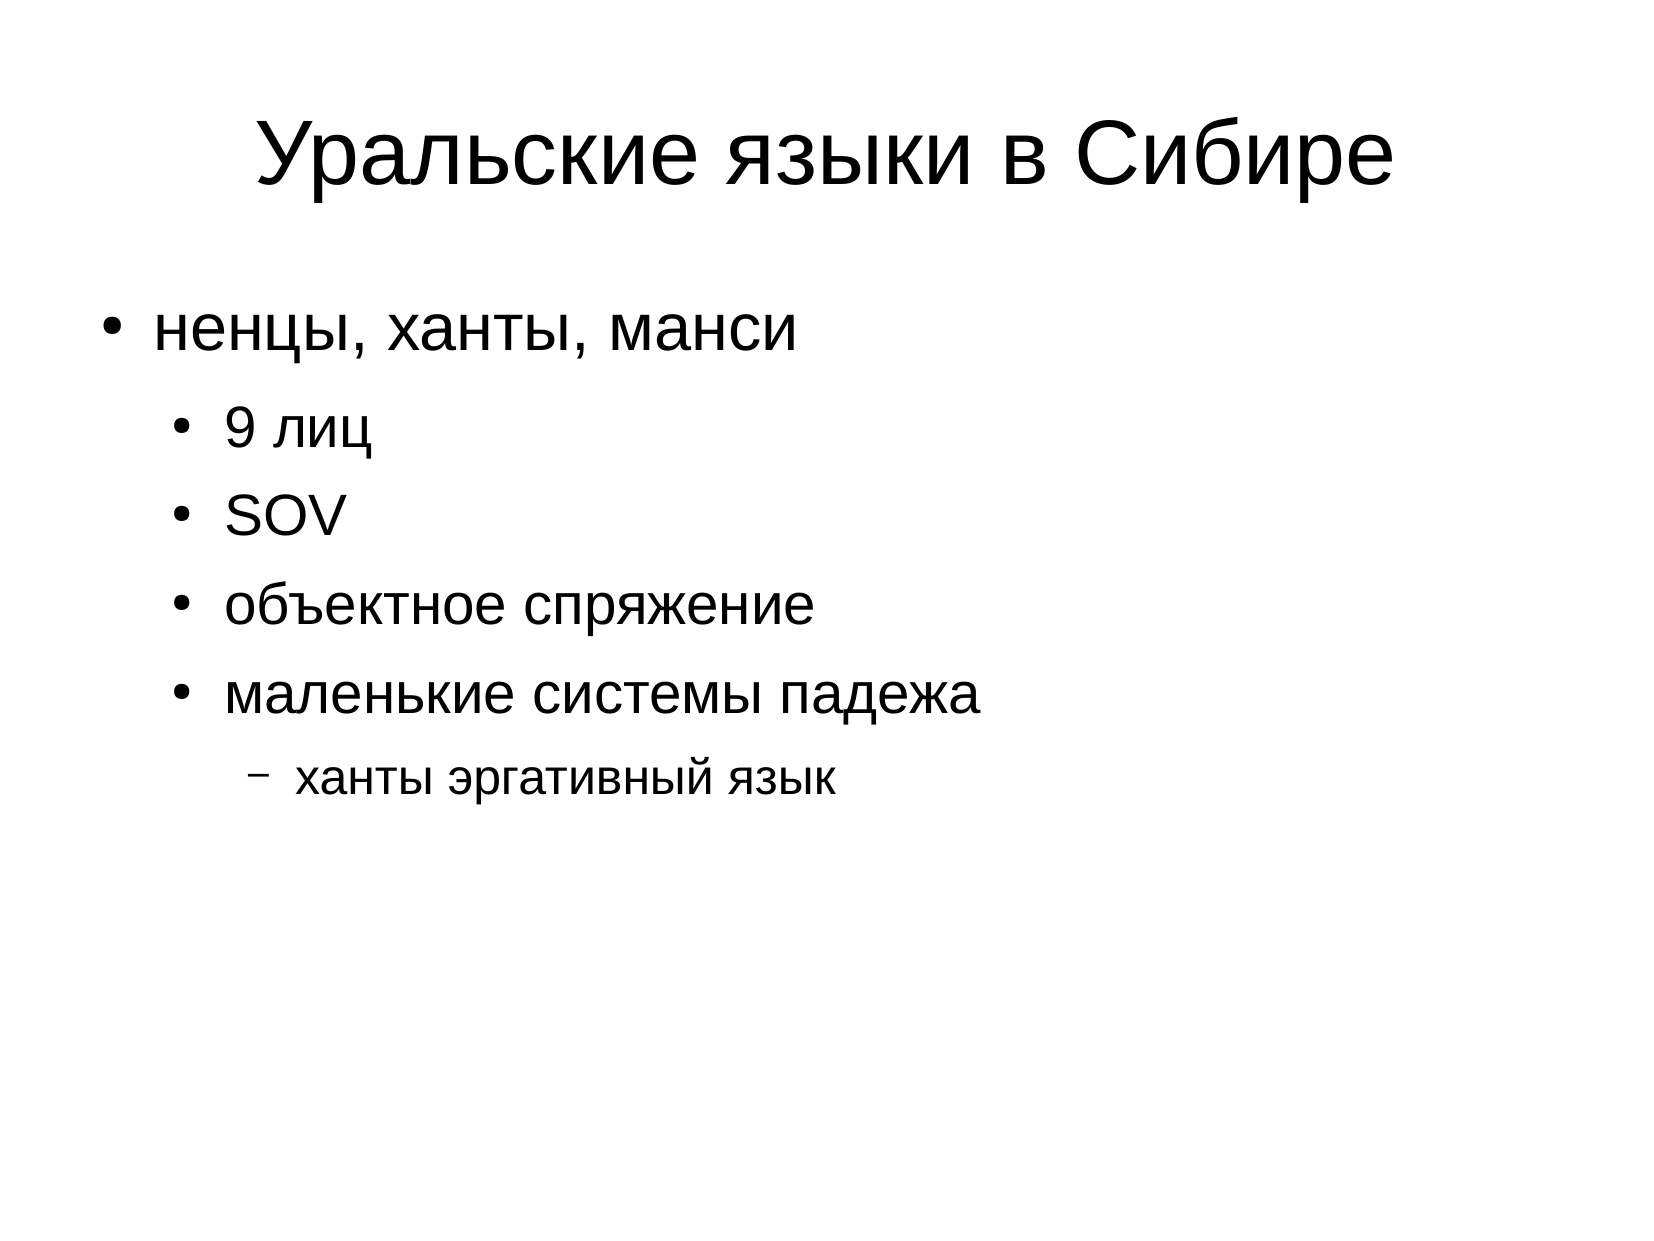

# Уральские языки в Сибире
ненцы, ханты, манси
9 лиц
SOV
объектное спряжение
маленькие системы падежа
ханты эргативный язык